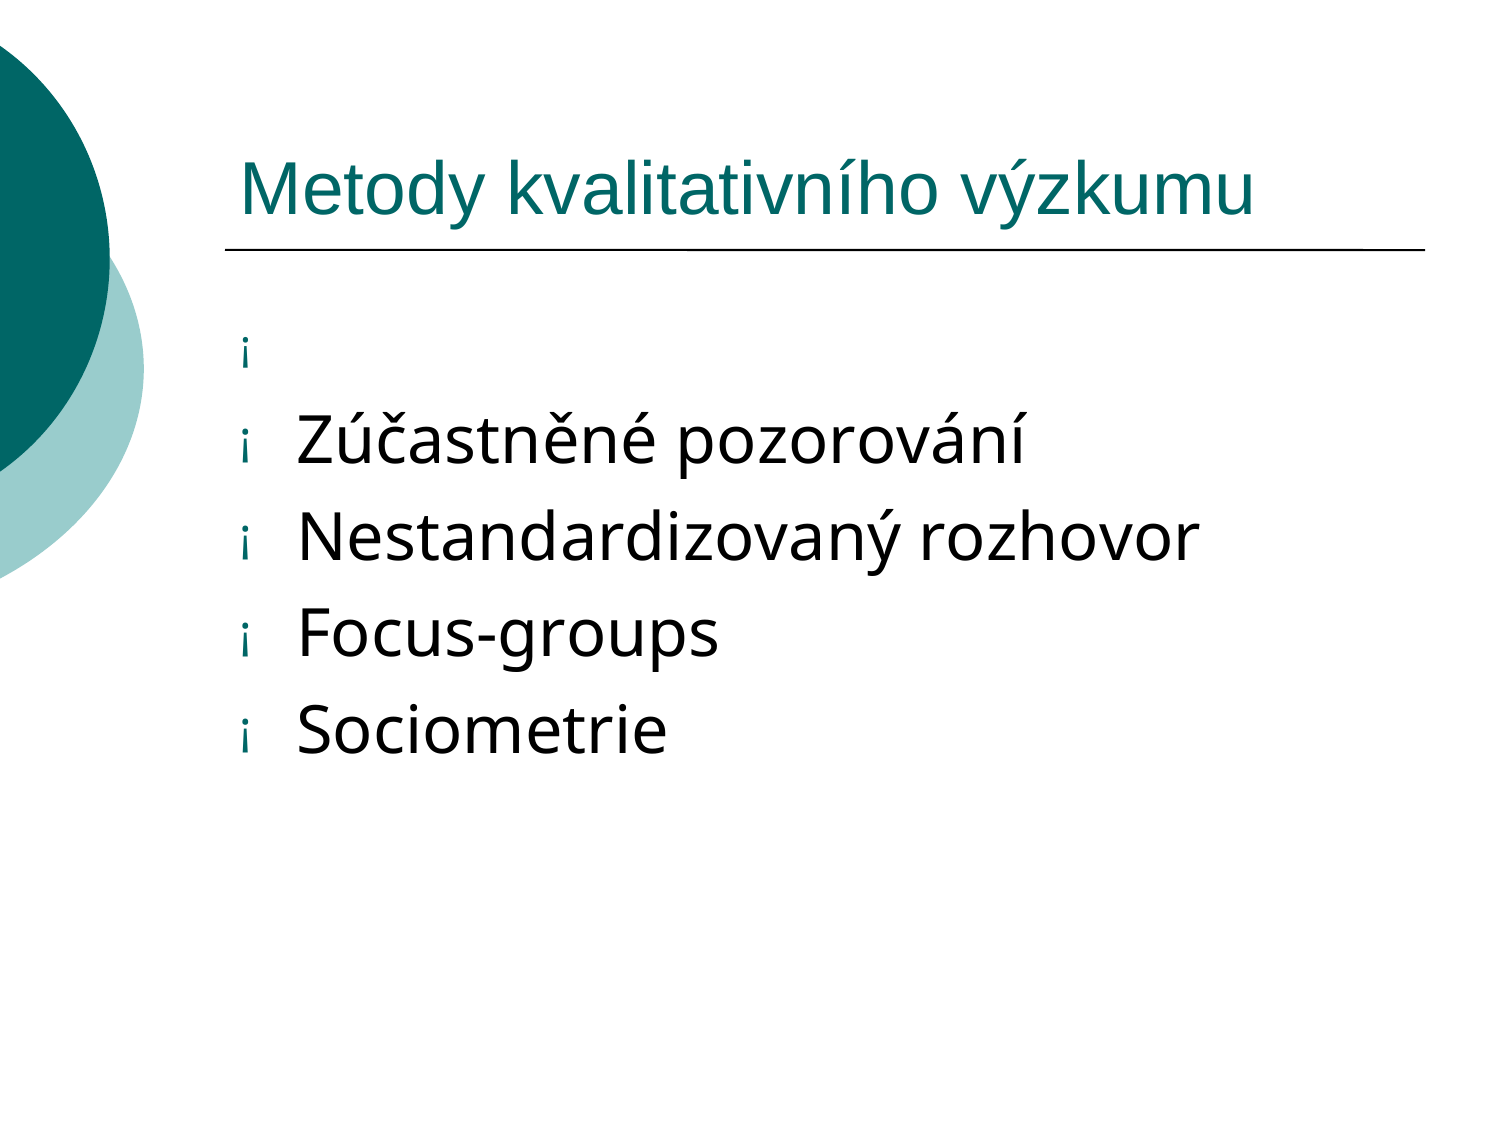

# Metody kvalitativního výzkumu
Zúčastněné pozorování
Nestandardizovaný rozhovor
Focus-groups
Sociometrie